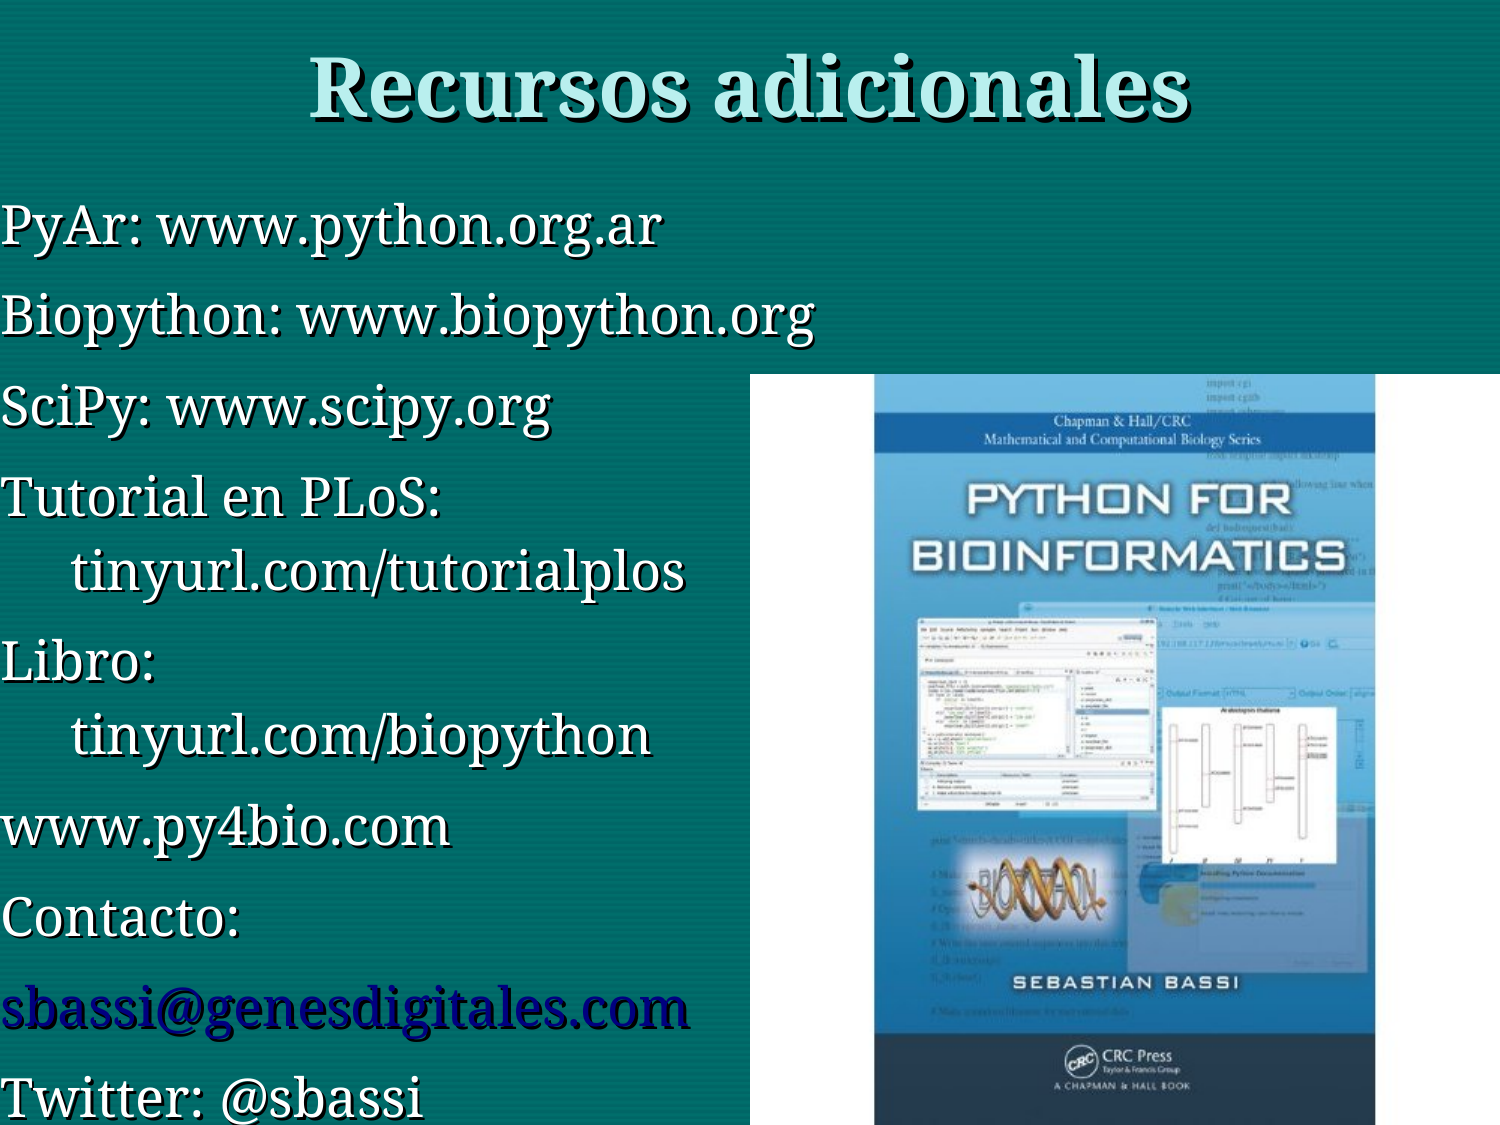

# Recursos adicionales
PyAr: www.python.org.ar
Biopython: www.biopython.org
SciPy: www.scipy.org
Tutorial en PLoS:
 tinyurl.com/tutorialplos
Libro:
 tinyurl.com/biopython
www.py4bio.com
Contacto:
sbassi@genesdigitales.com
Twitter: @sbassi